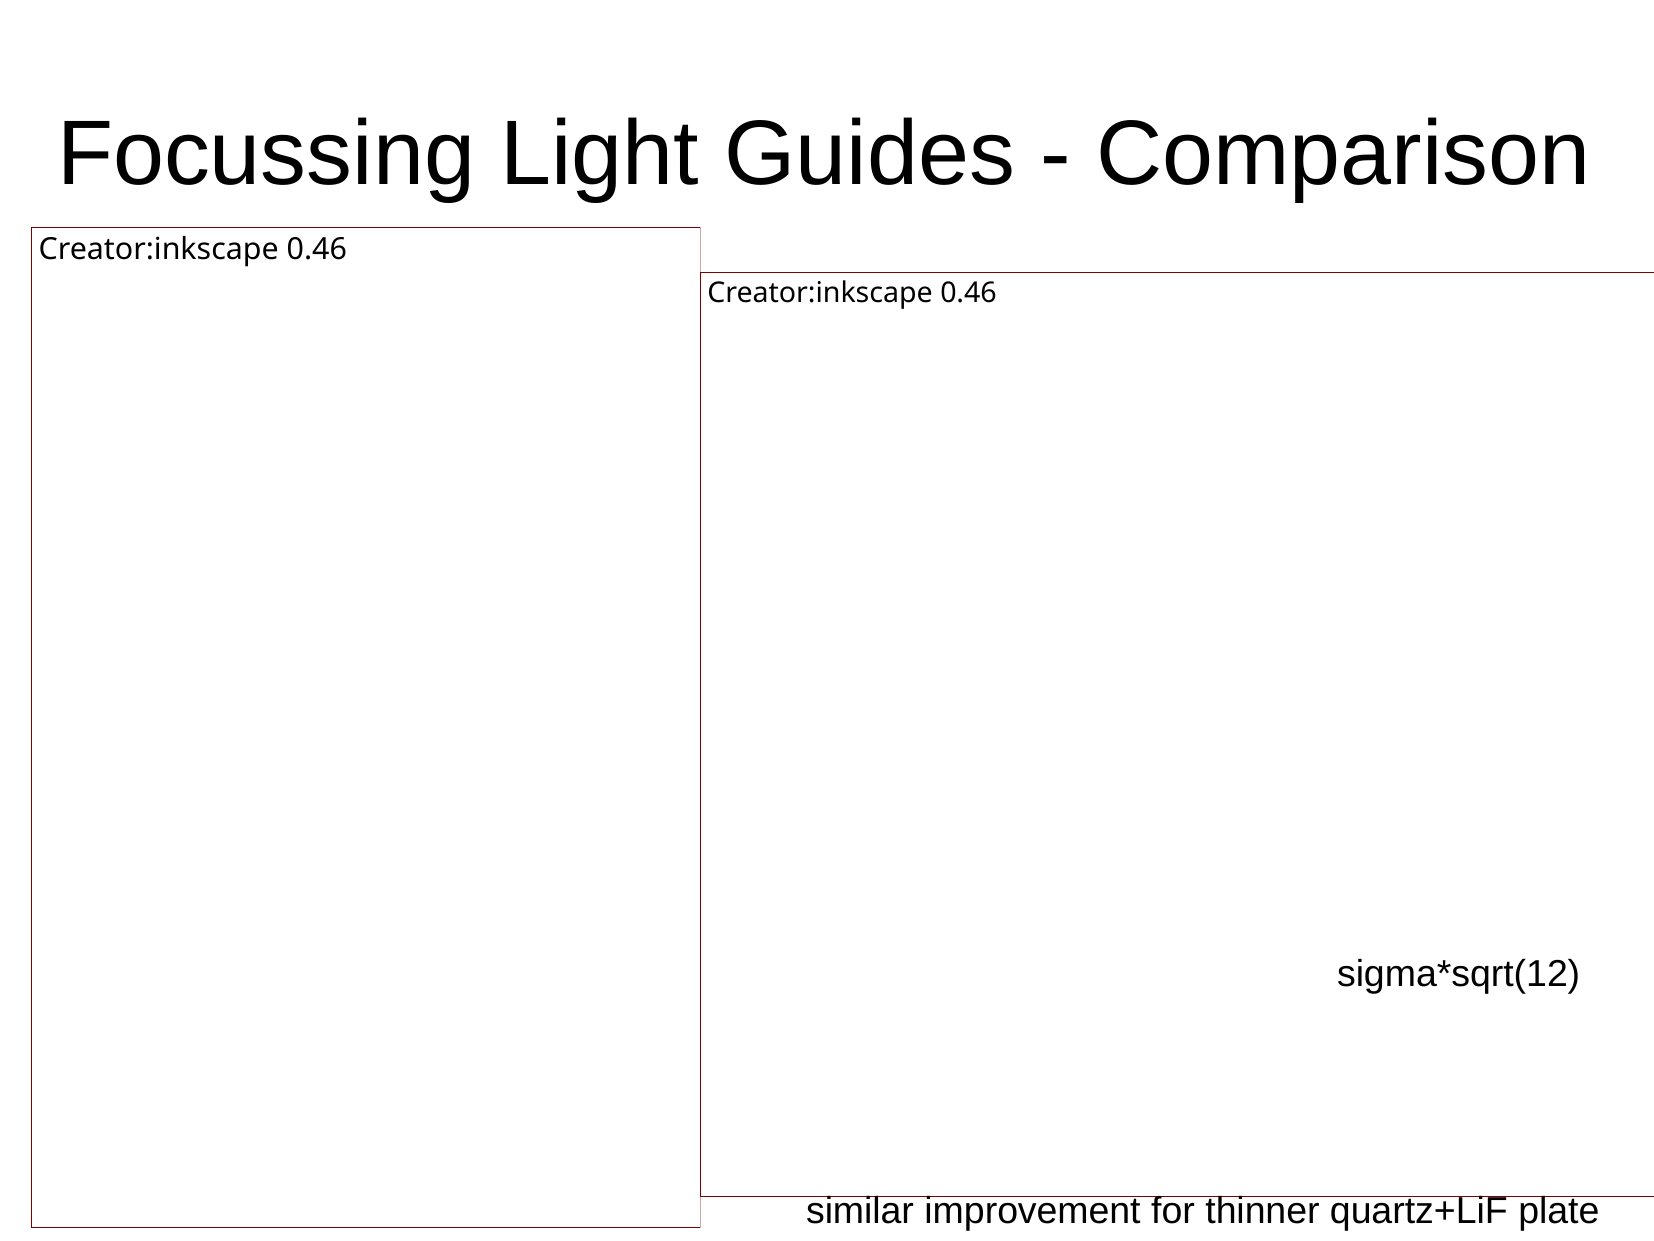

# Focussing Light Guides - Comparison
sigma*sqrt(12)
similar improvement for thinner quartz+LiF plate